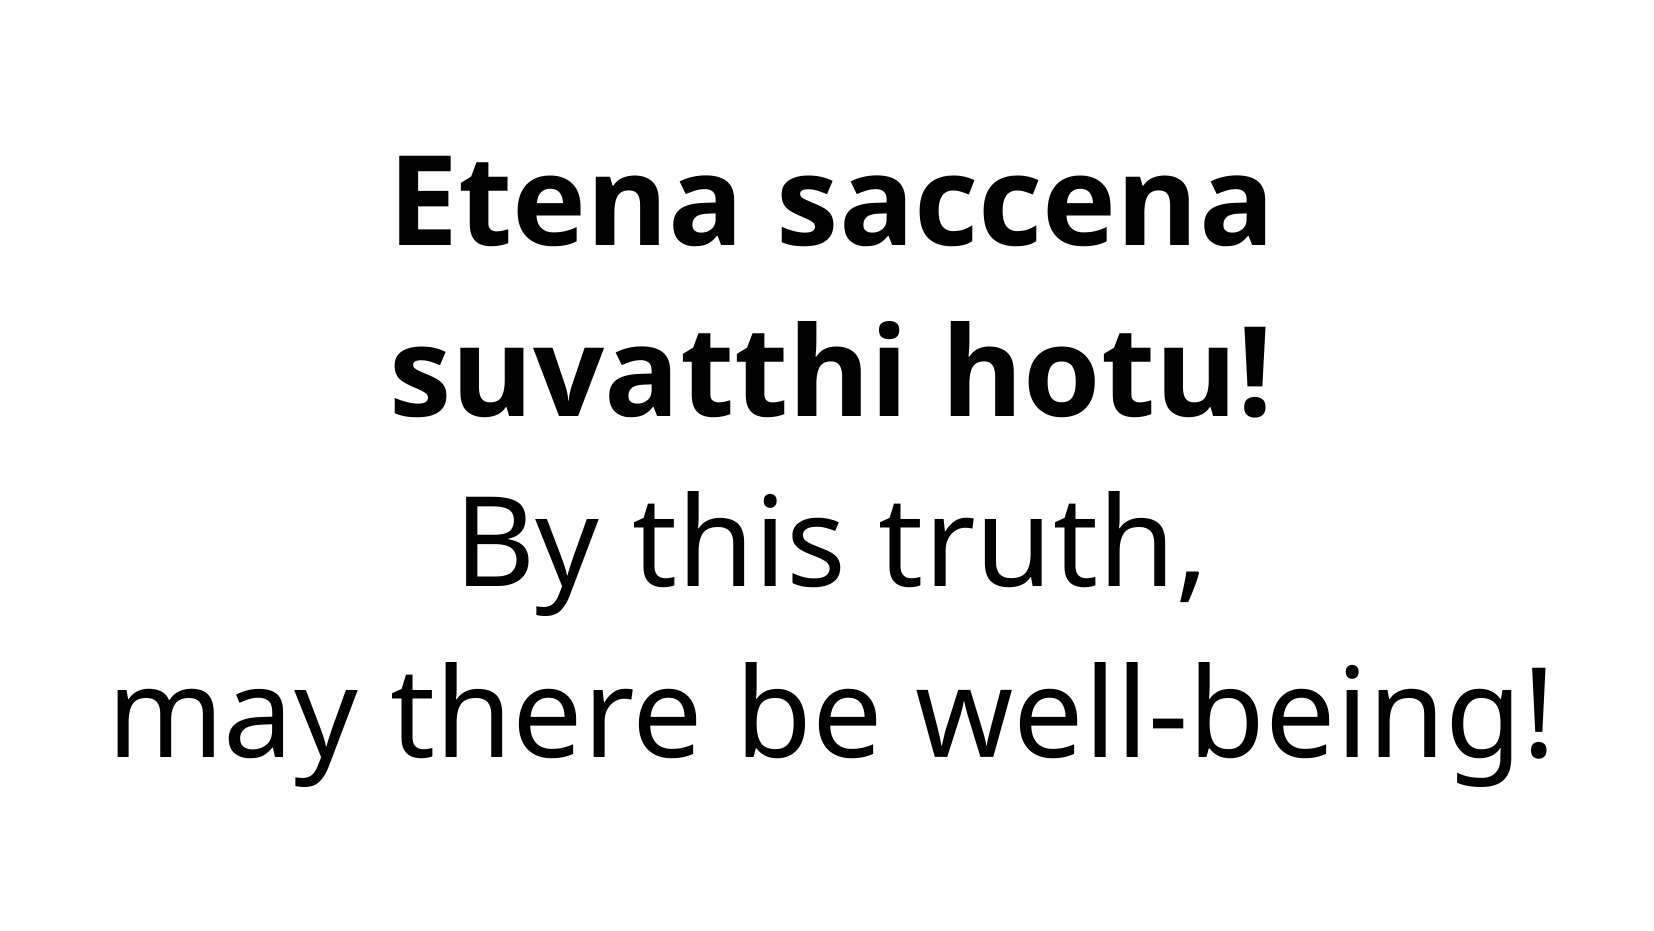

# Etena saccena
suvatthi hotu!
By this truth,
may there be well-being!